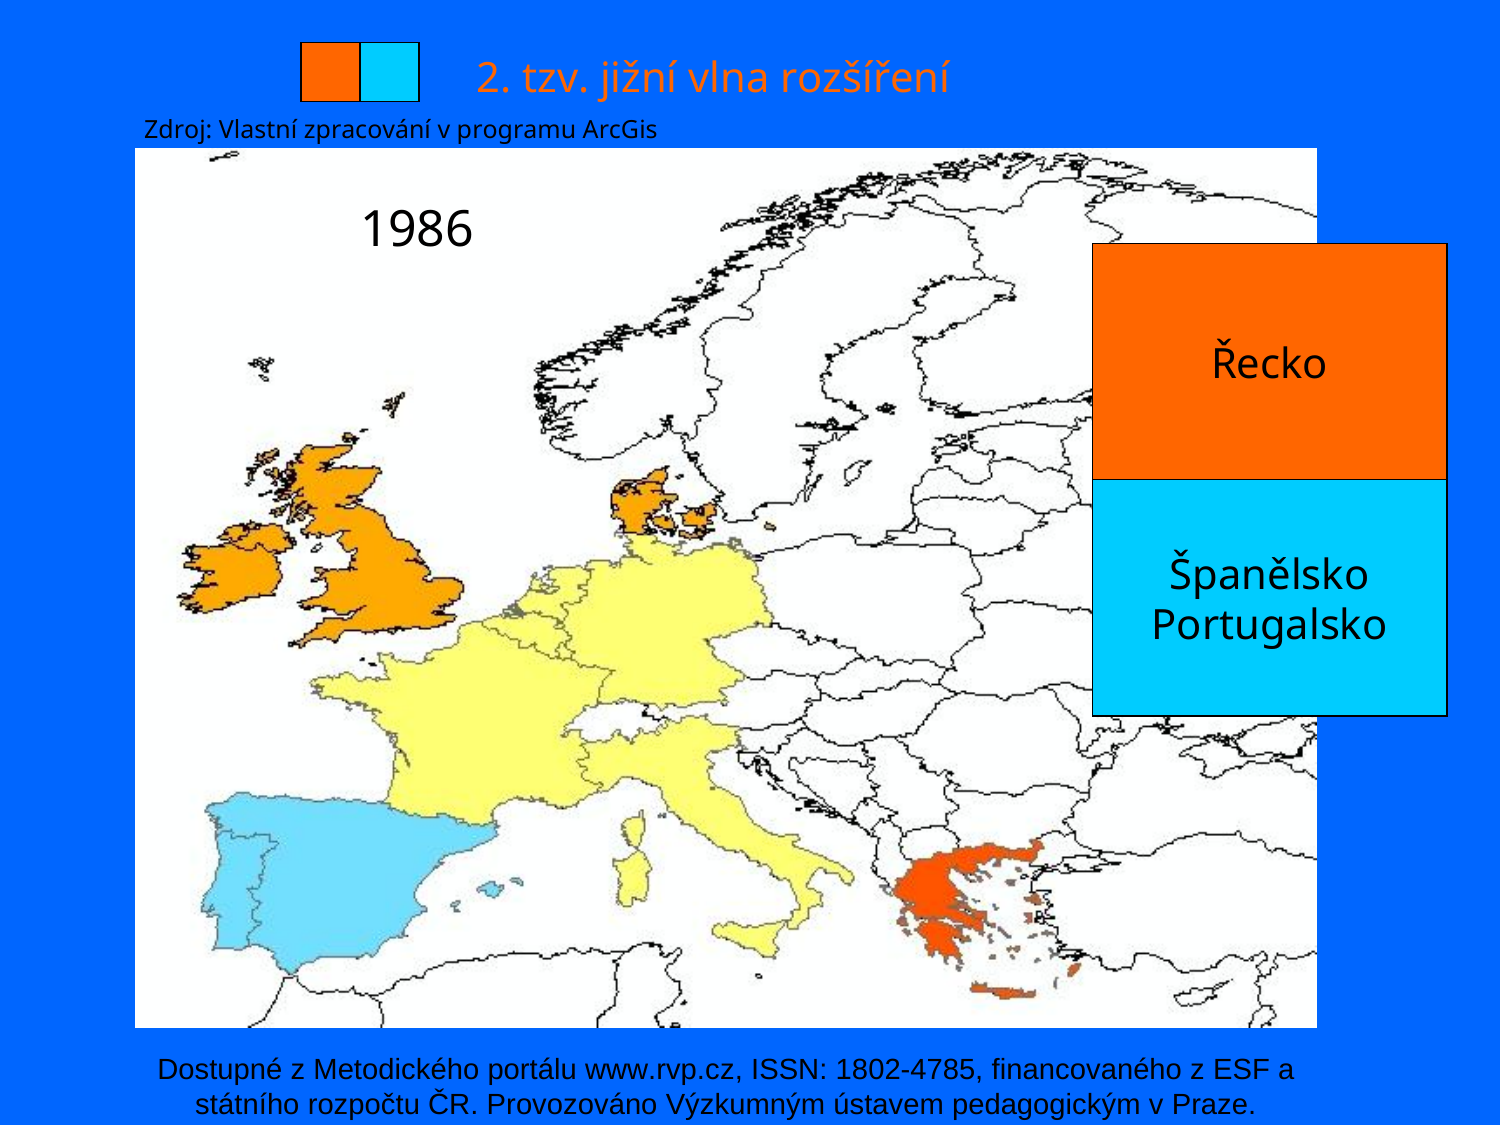

2. tzv. jižní vlna rozšíření
Zdroj: Vlastní zpracování v programu ArcGis
1981
1986
Řecko
Španělsko
Portugalsko
Dostupné z Metodického portálu www.rvp.cz, ISSN: 1802-4785, financovaného z ESF a státního rozpočtu ČR. Provozováno Výzkumným ústavem pedagogickým v Praze.